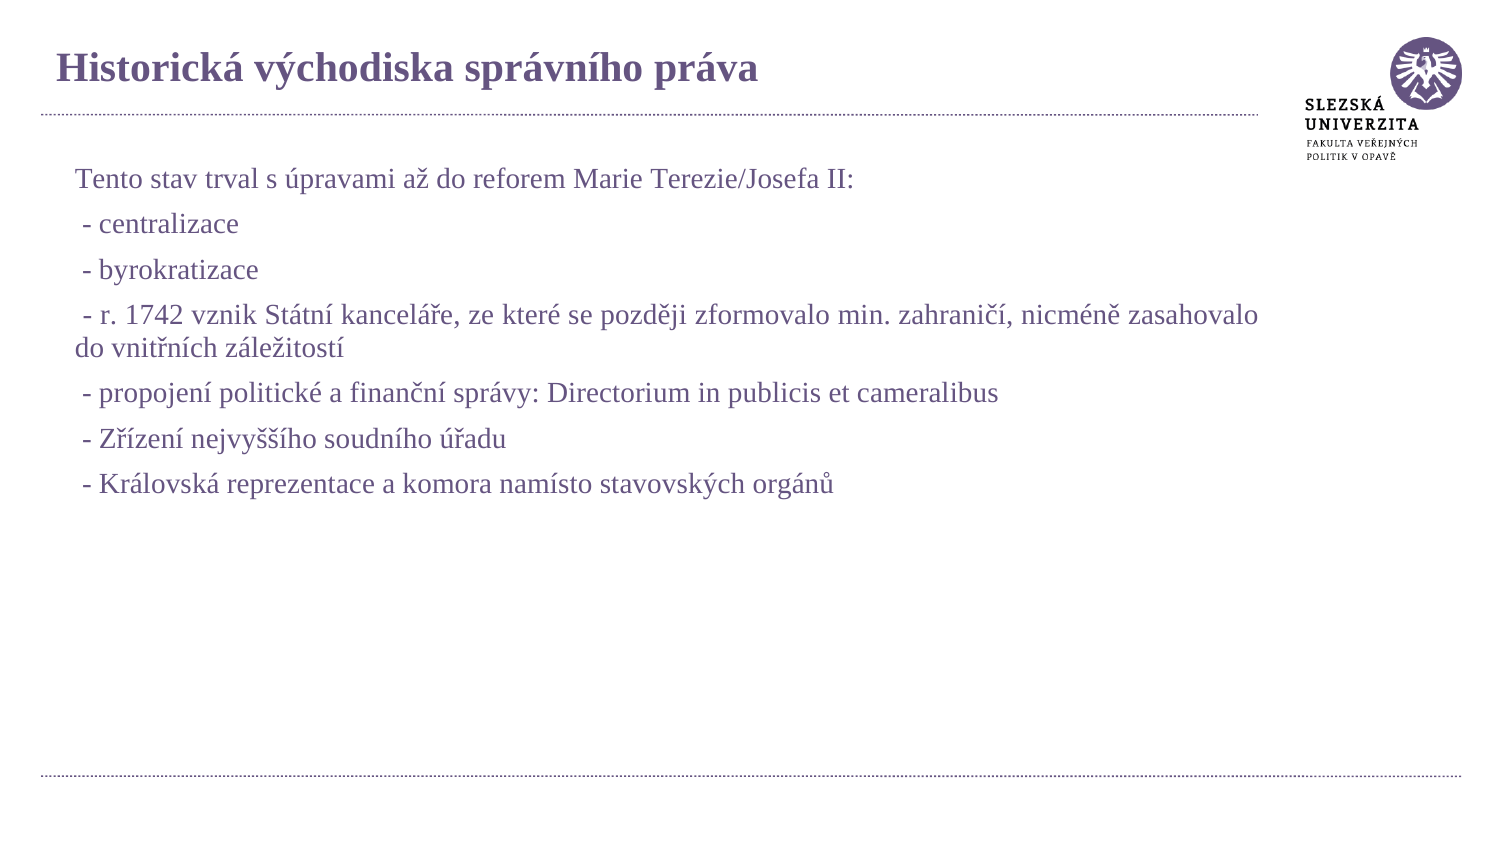

# Historická východiska správního práva
Tento stav trval s úpravami až do reforem Marie Terezie/Josefa II:
 - centralizace
 - byrokratizace
 - r. 1742 vznik Státní kanceláře, ze které se později zformovalo min. zahraničí, nicméně zasahovalo do vnitřních záležitostí
 - propojení politické a finanční správy: Directorium in publicis et cameralibus
 - Zřízení nejvyššího soudního úřadu
 - Královská reprezentace a komora namísto stavovských orgánů